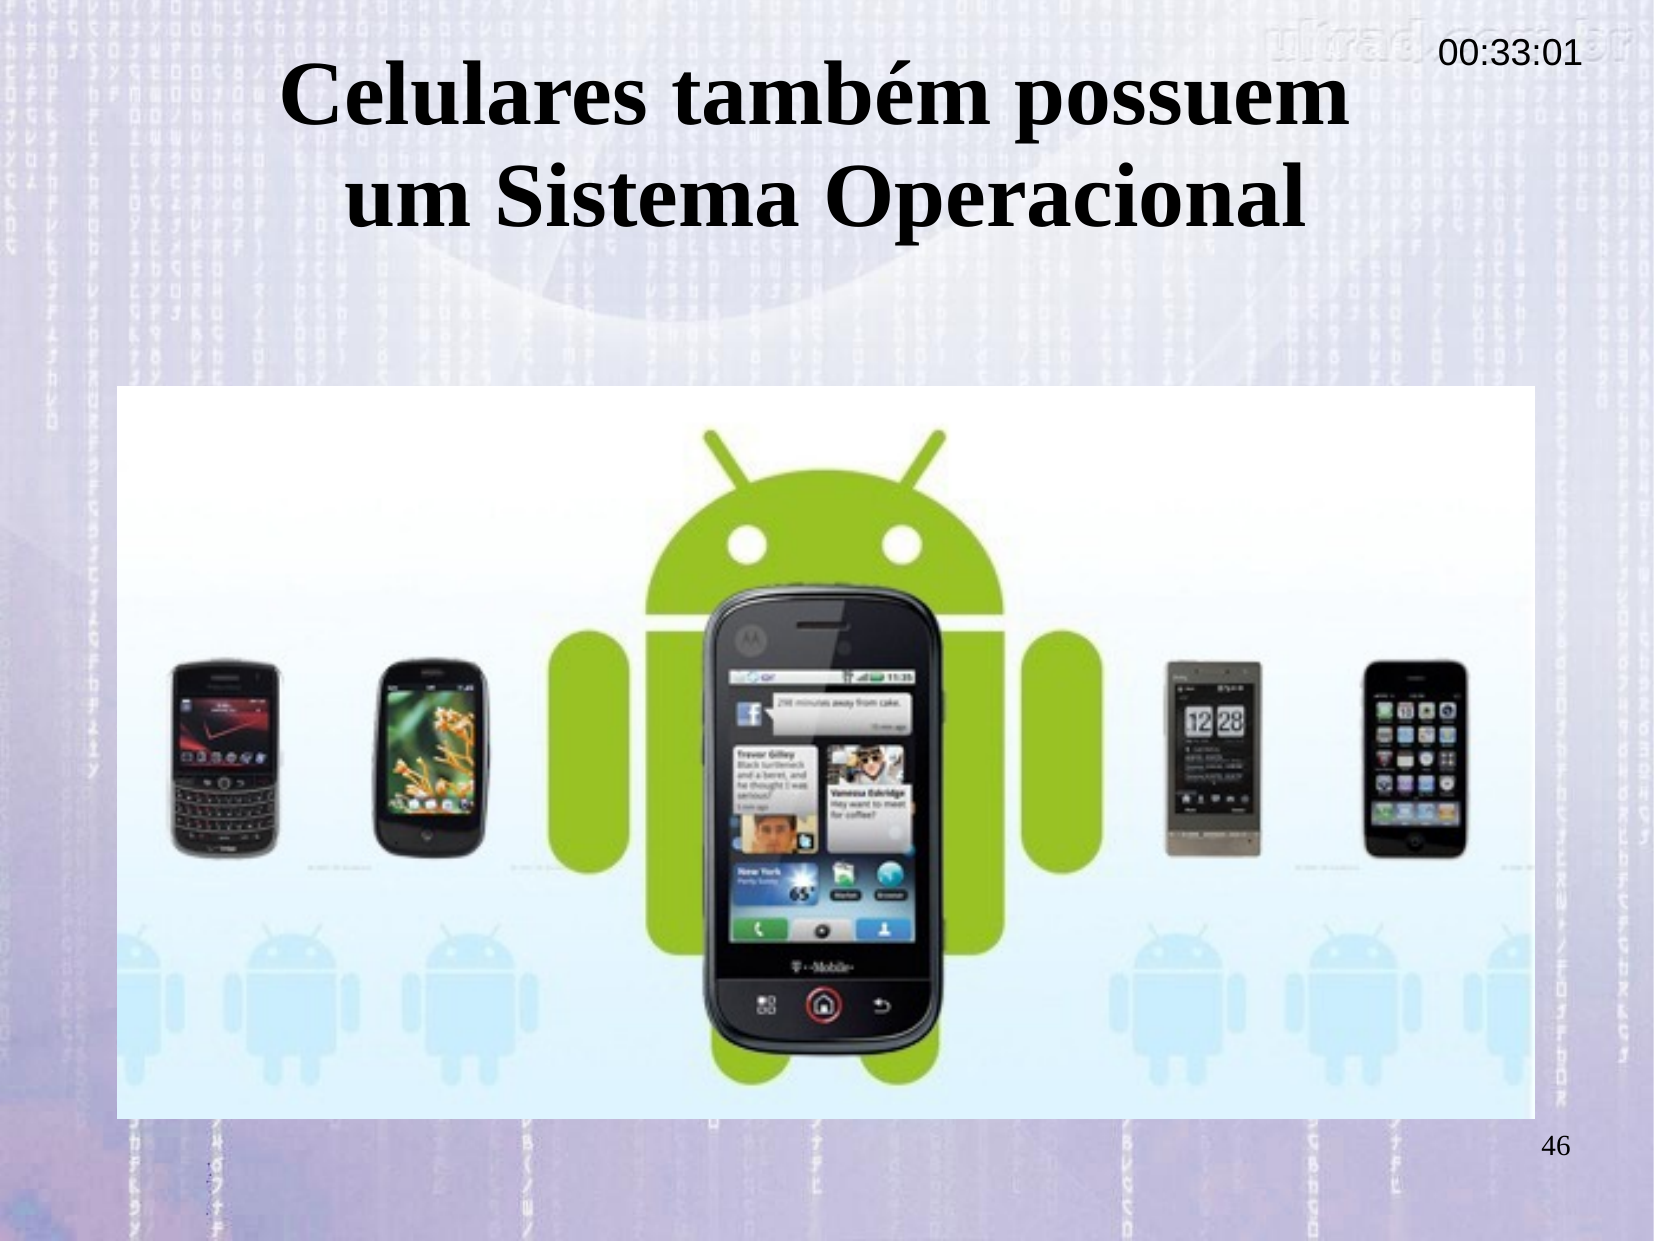

02:51:29
Celulares também possuem
um Sistema Operacional
46